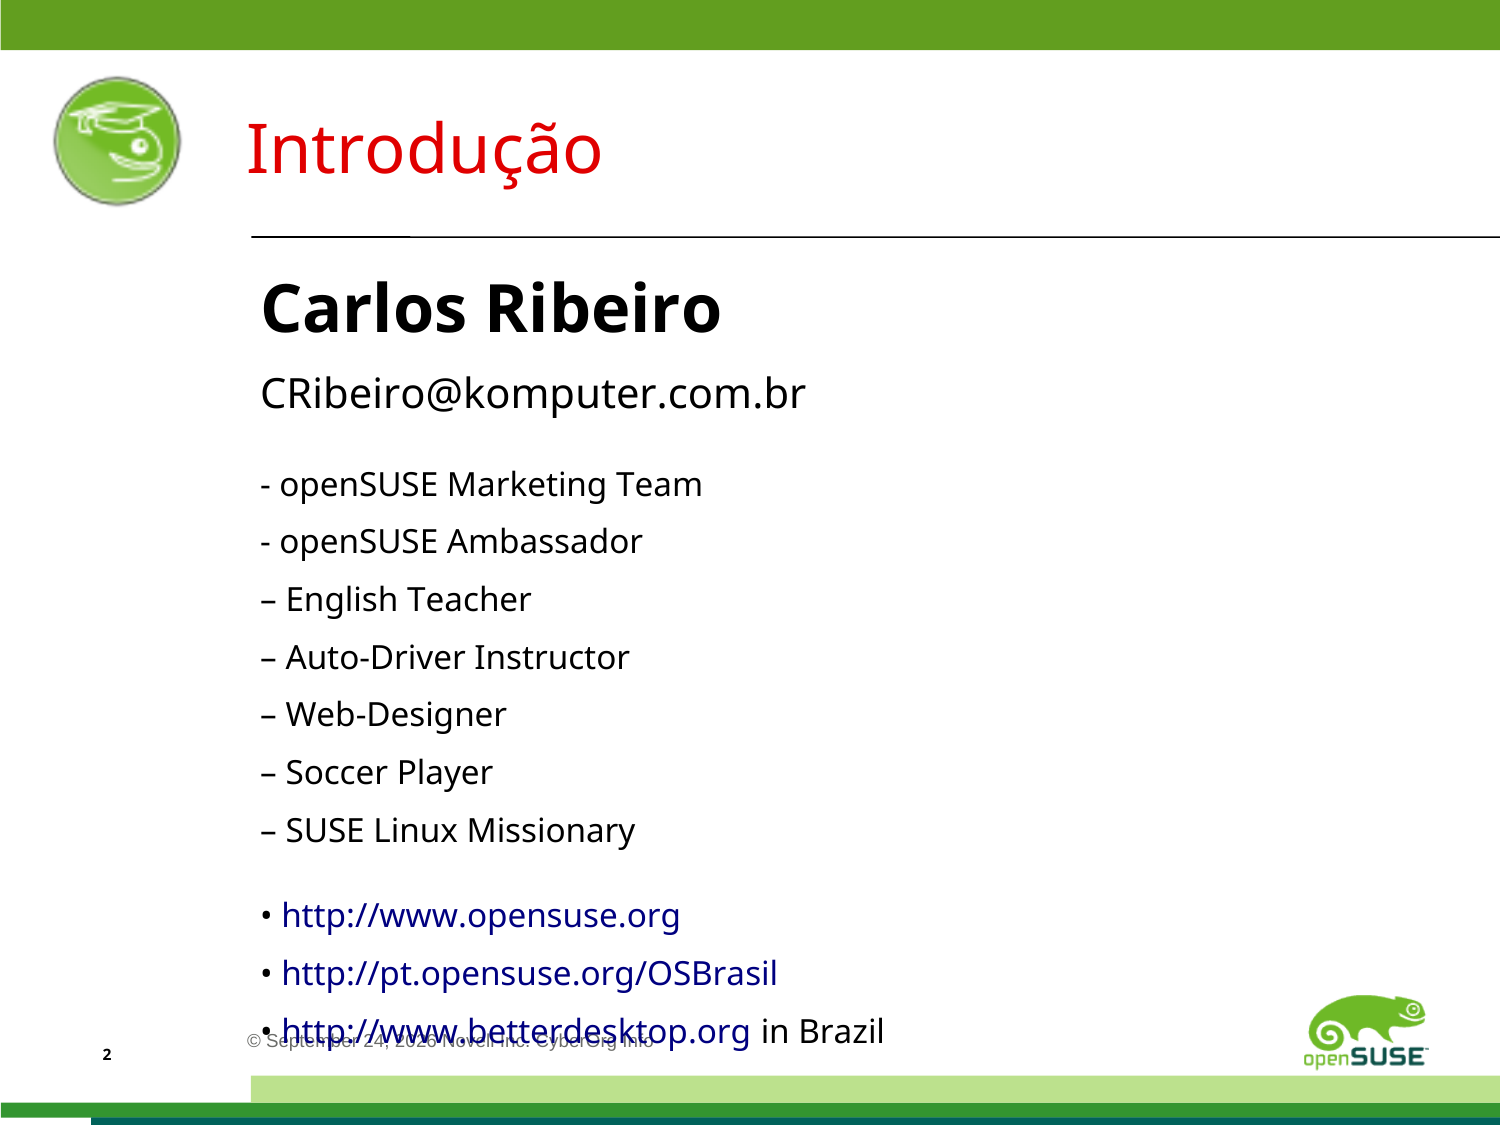

# Introdução
Carlos Ribeiro
CRibeiro@komputer.com.br
- openSUSE Marketing Team
- openSUSE Ambassador
– English Teacher
– Auto-Driver Instructor
– Web-Designer
– Soccer Player
– SUSE Linux Missionary
• http://www.opensuse.org
• http://pt.opensuse.org/OSBrasil
• http://www.betterdesktop.org in Brazil